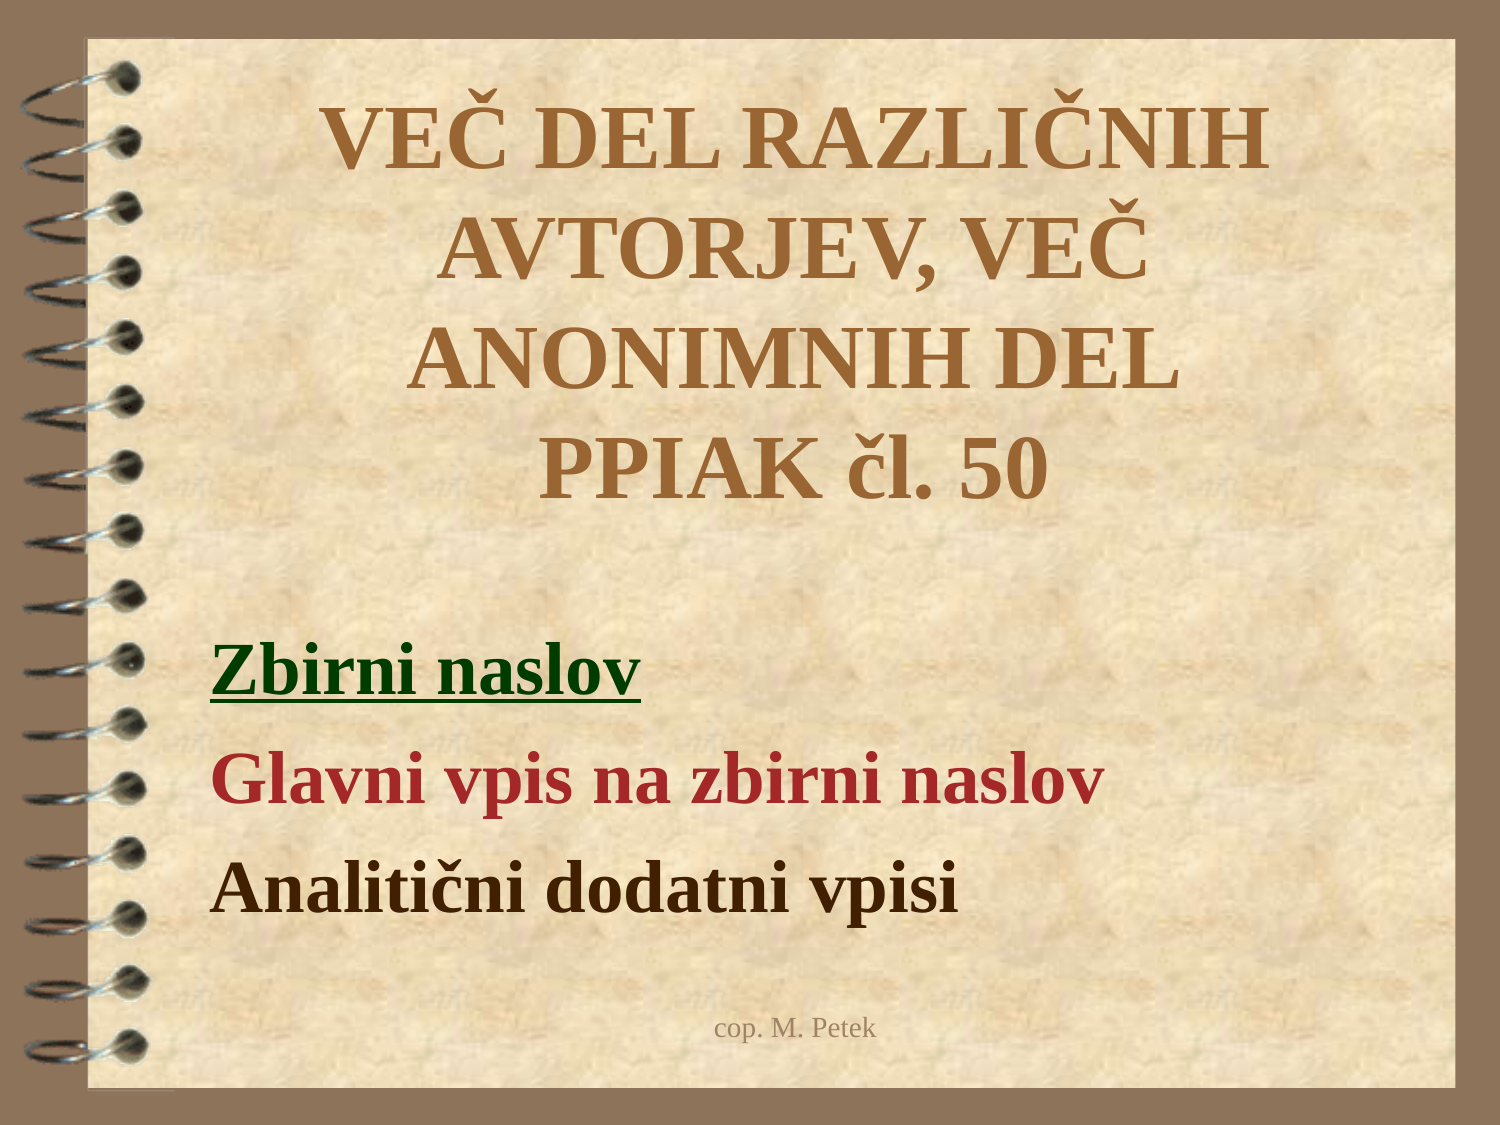

# VEČ DEL RAZLIČNIH AVTORJEV, VEČ ANONIMNIH DEL PPIAK čl. 50
Zbirni naslov
Glavni vpis na zbirni naslov
Analitični dodatni vpisi
cop. M. Petek